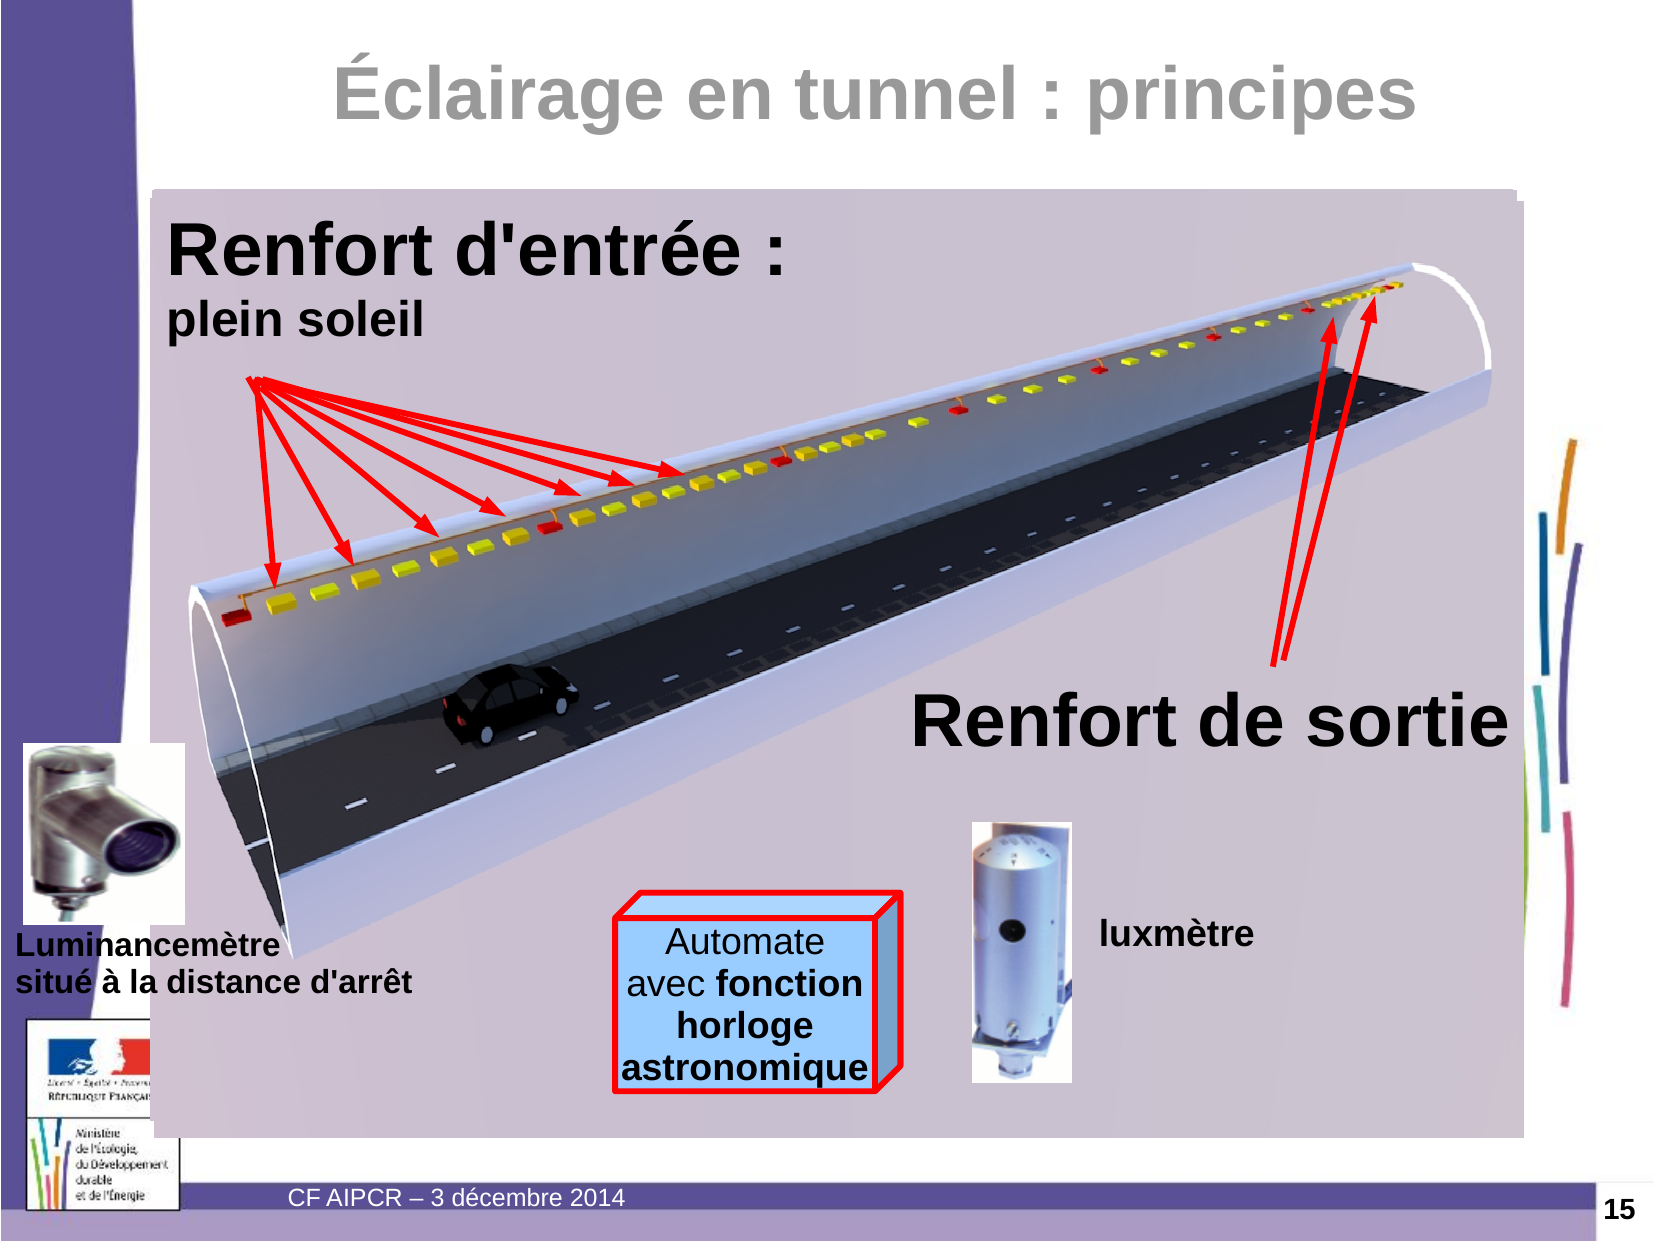

# Éclairage en tunnel : principes
3 Éclairage de section courante : jour
Renfort d'entrée :
plein soleil
Éclairage de sécurité :
évacuation des usagers
& intervention des secours
2 Éclairage de section courante : nuit
4 Renfort d'entrée :
jour couvert
Renfort de sortie
Luminancemètre
situé à la distance d'arrêt
luxmètre
Automate
avec fonction
horloge
astronomique
nom du document
15